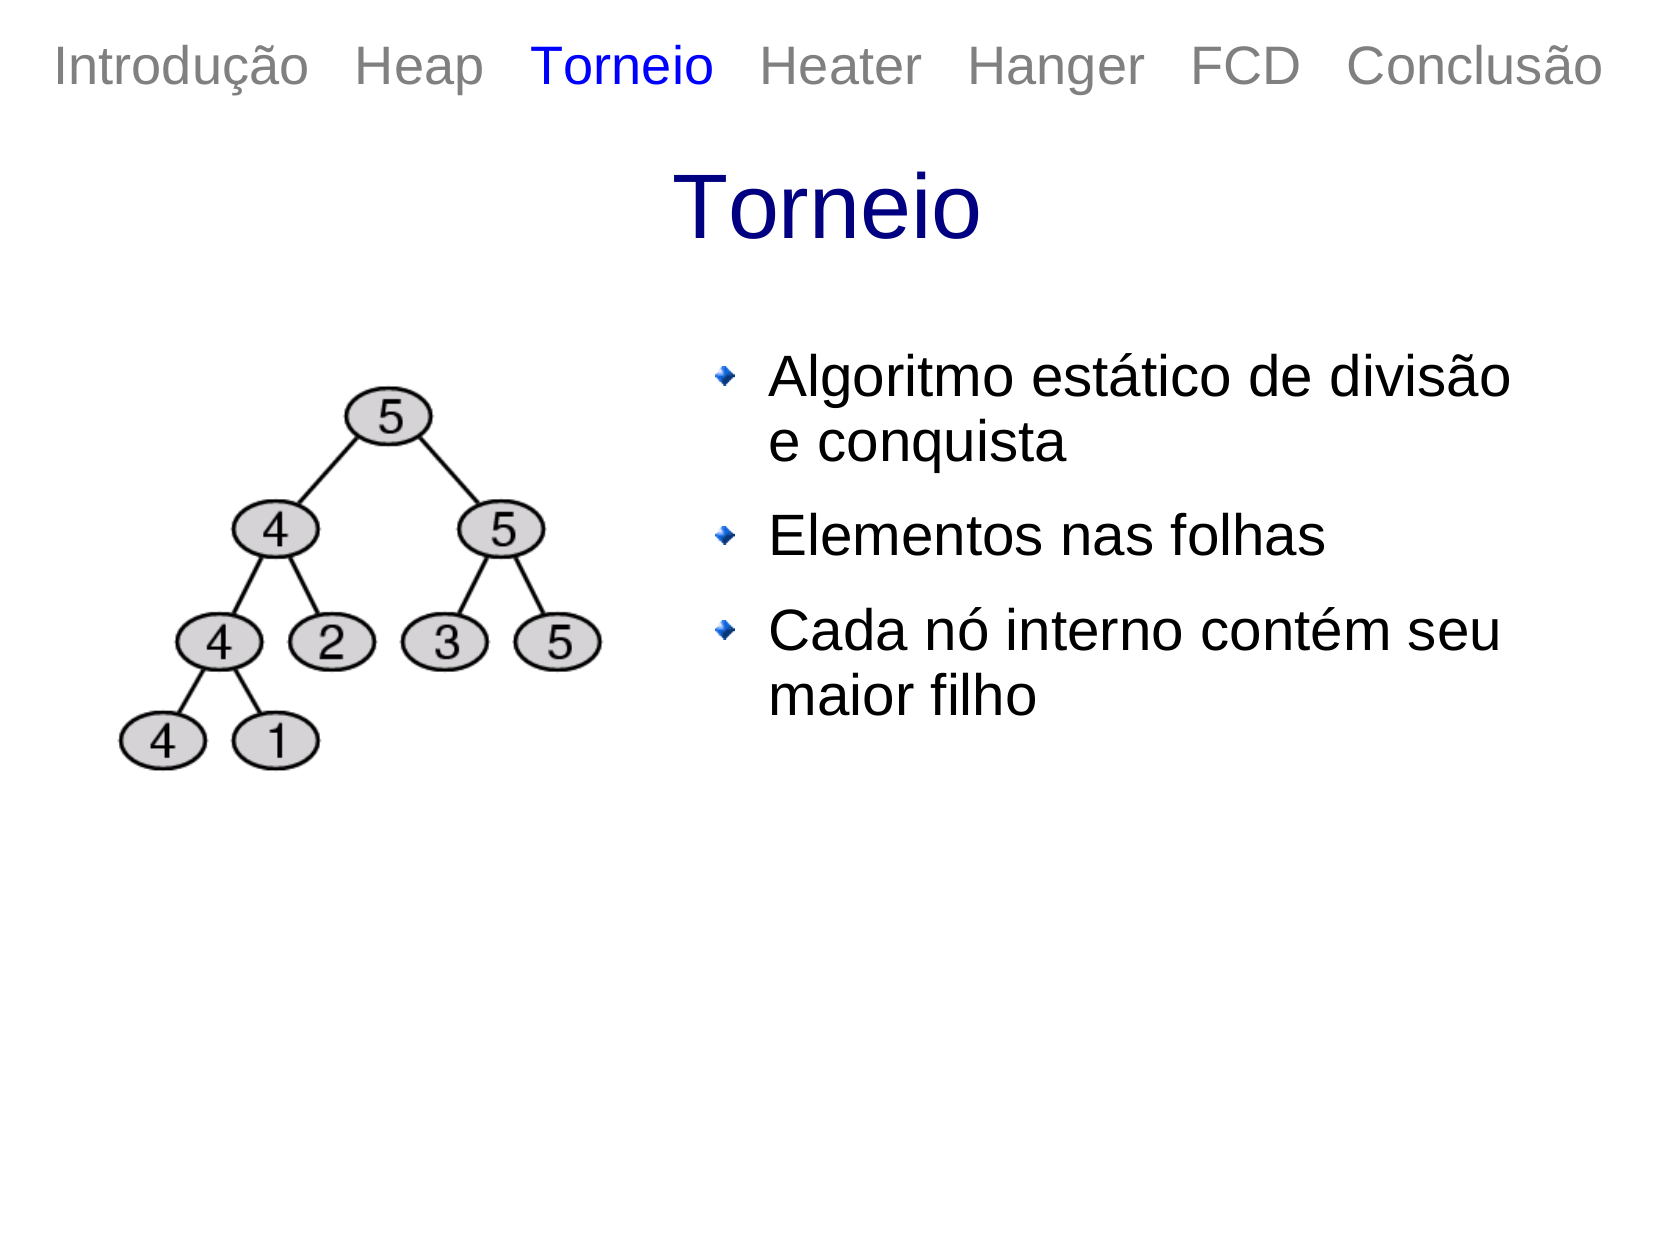

Introdução Heap Torneio Heater Hanger FCD Conclusão
# Torneio
Algoritmo estático de divisão e conquista
Elementos nas folhas
Cada nó interno contém seu maior filho